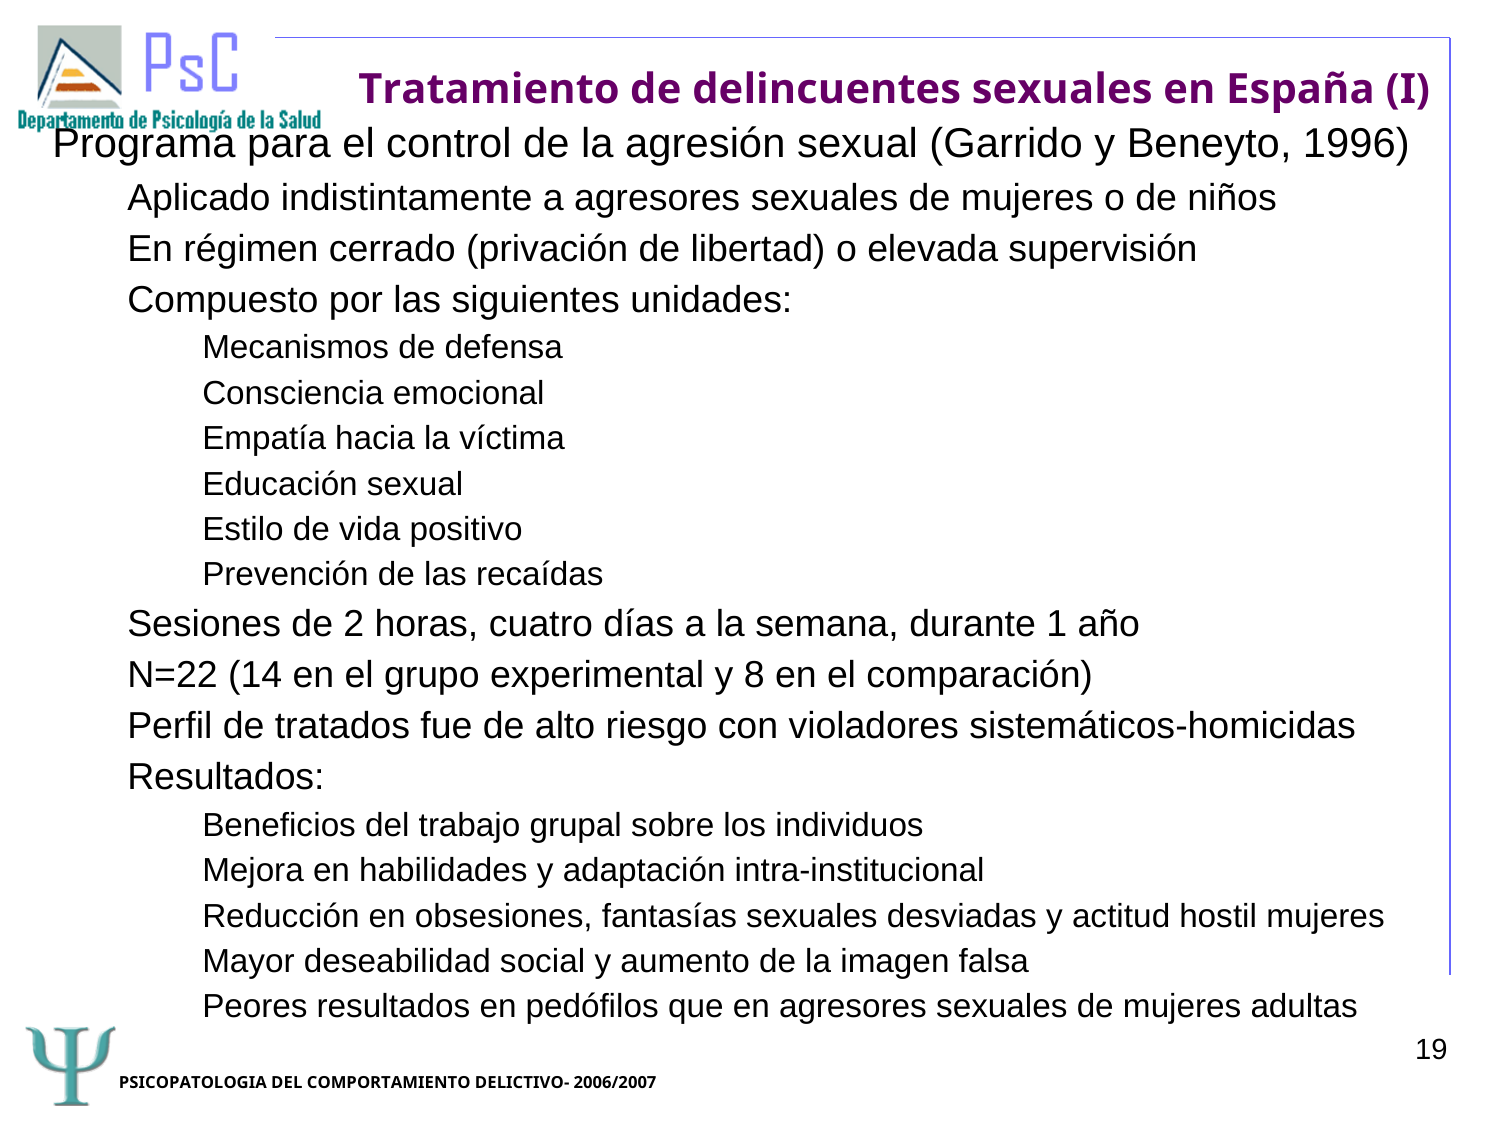

# Tratamiento de delincuentes sexuales en España (I)
Programa para el control de la agresión sexual (Garrido y Beneyto, 1996)
Aplicado indistintamente a agresores sexuales de mujeres o de niños
En régimen cerrado (privación de libertad) o elevada supervisión
Compuesto por las siguientes unidades:
Mecanismos de defensa
Consciencia emocional
Empatía hacia la víctima
Educación sexual
Estilo de vida positivo
Prevención de las recaídas
Sesiones de 2 horas, cuatro días a la semana, durante 1 año
N=22 (14 en el grupo experimental y 8 en el comparación)
Perfil de tratados fue de alto riesgo con violadores sistemáticos-homicidas
Resultados:
Beneficios del trabajo grupal sobre los individuos
Mejora en habilidades y adaptación intra-institucional
Reducción en obsesiones, fantasías sexuales desviadas y actitud hostil mujeres
Mayor deseabilidad social y aumento de la imagen falsa
Peores resultados en pedófilos que en agresores sexuales de mujeres adultas
19